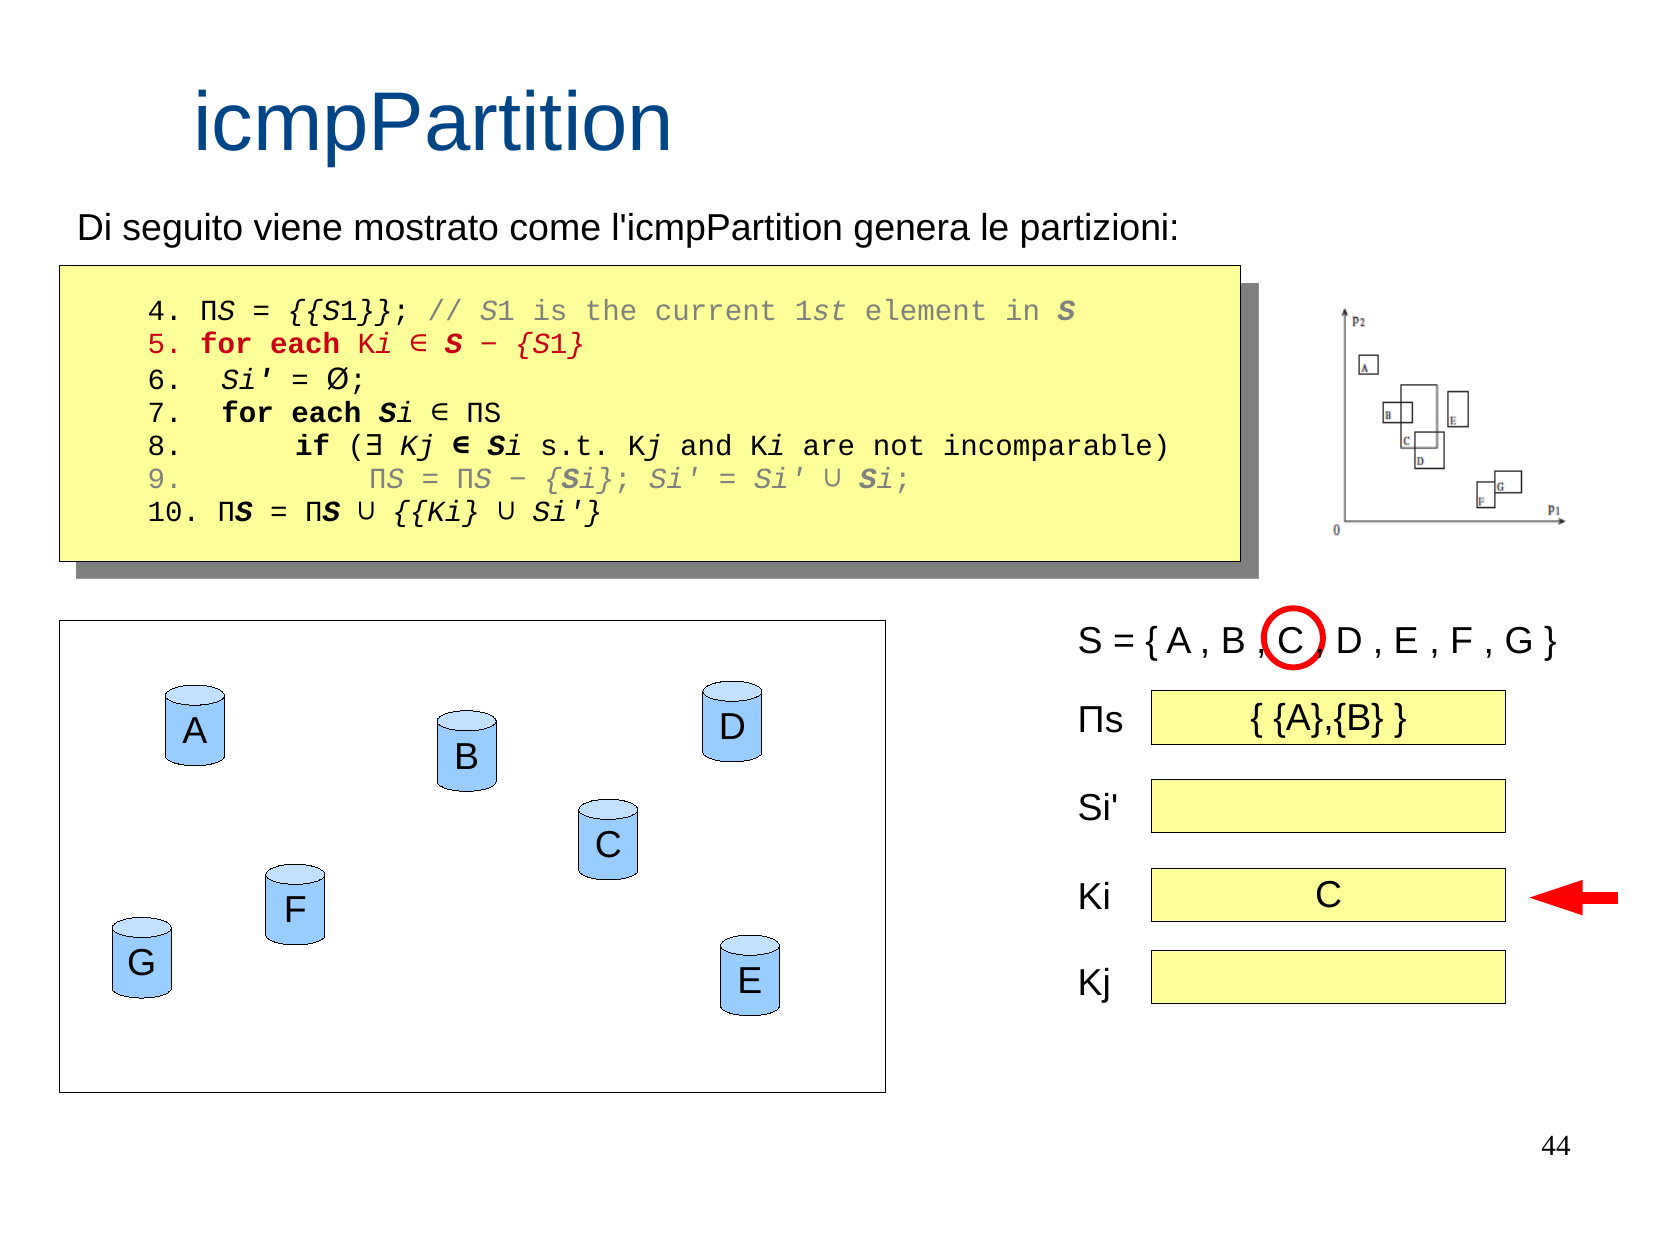

icmpPartition
# Di seguito viene mostrato come l'icmpPartition genera le partizioni:
	4. ΠS = {{S1}}; // S1 is the current 1st element in S
	5. for each Ki ∈ S − {S1}
	6. 	Si' = Ø;
	7. 	for each Si ∈ ΠS
	8. 		if (∃ Kj ∈ Si s.t. Kj and Ki are not incomparable)
	9. 			ΠS = ΠS − {Si}; Si' = Si' ∪ Si;
	10. ΠS = ΠS ∪ {{Ki} ∪ Si'}
S = { A , B , C , D , E , F , G }
D
A
Πs
{ {A},{B} }
B
Si'
C
F
Ki
C
G
E
Kj
44